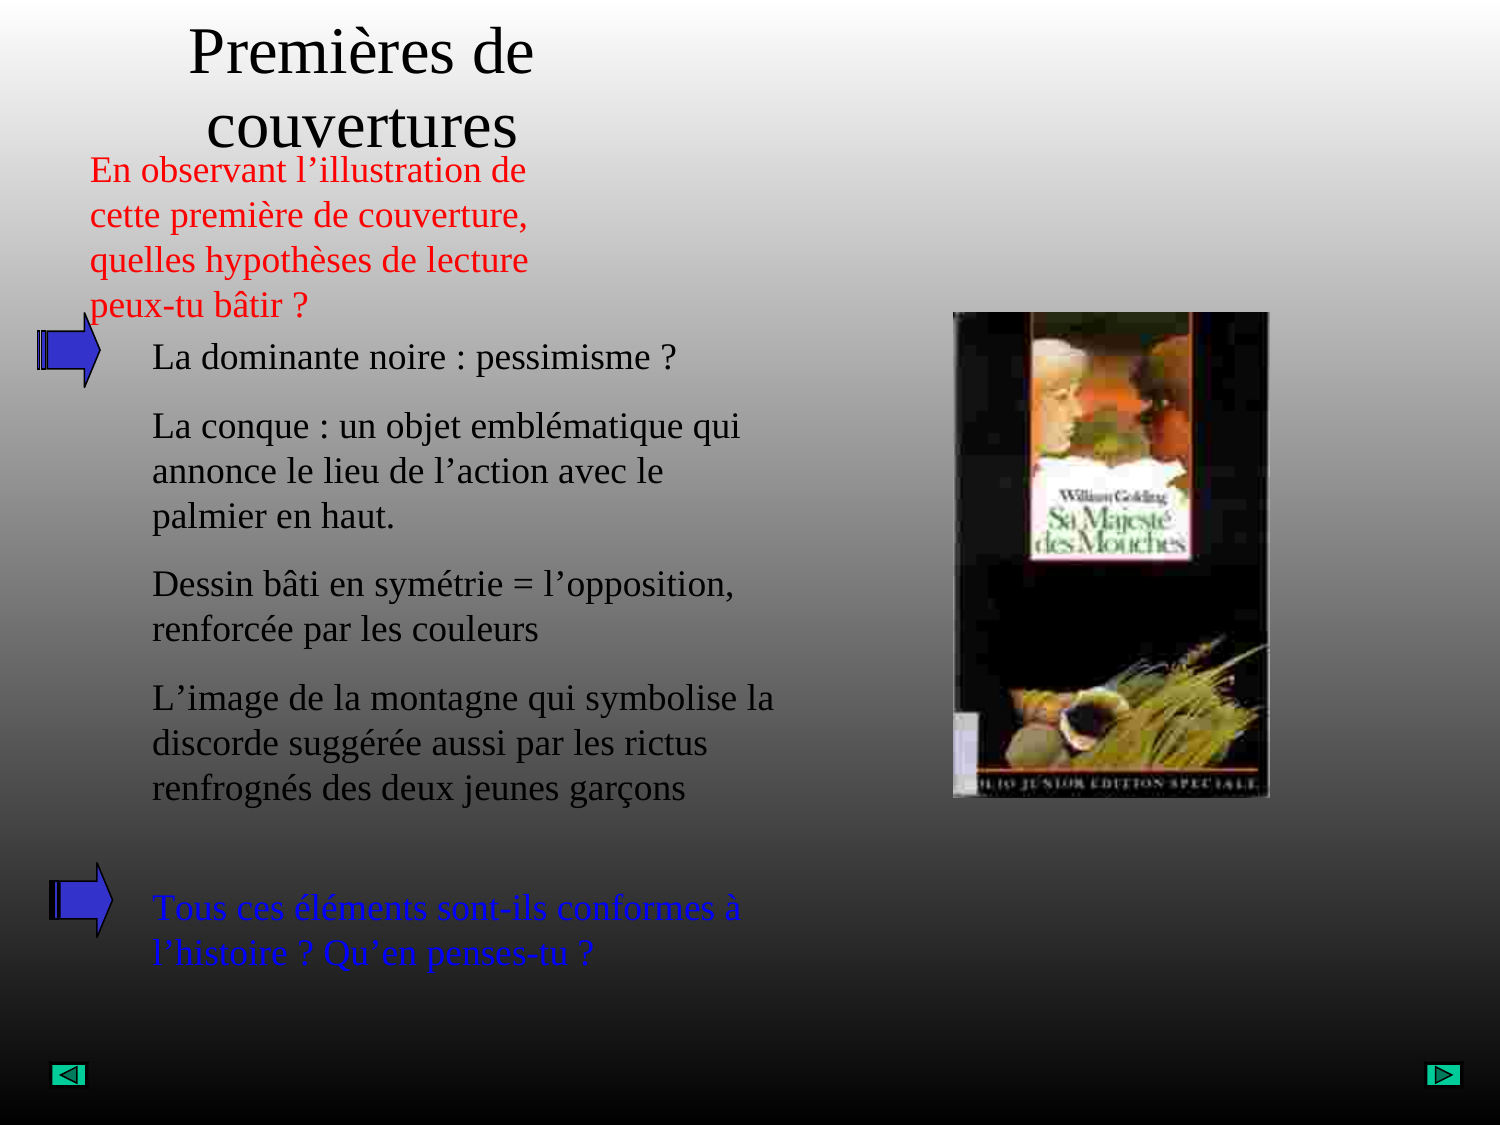

# Premières de couvertures
En observant l’illustration de cette première de couverture, quelles hypothèses de lecture peux-tu bâtir ?
La dominante noire : pessimisme ?
La conque : un objet emblématique qui annonce le lieu de l’action avec le palmier en haut.
Dessin bâti en symétrie = l’opposition, renforcée par les couleurs
L’image de la montagne qui symbolise la discorde suggérée aussi par les rictus renfrognés des deux jeunes garçons
Tous ces éléments sont-ils conformes à l’histoire ? Qu’en penses-tu ?